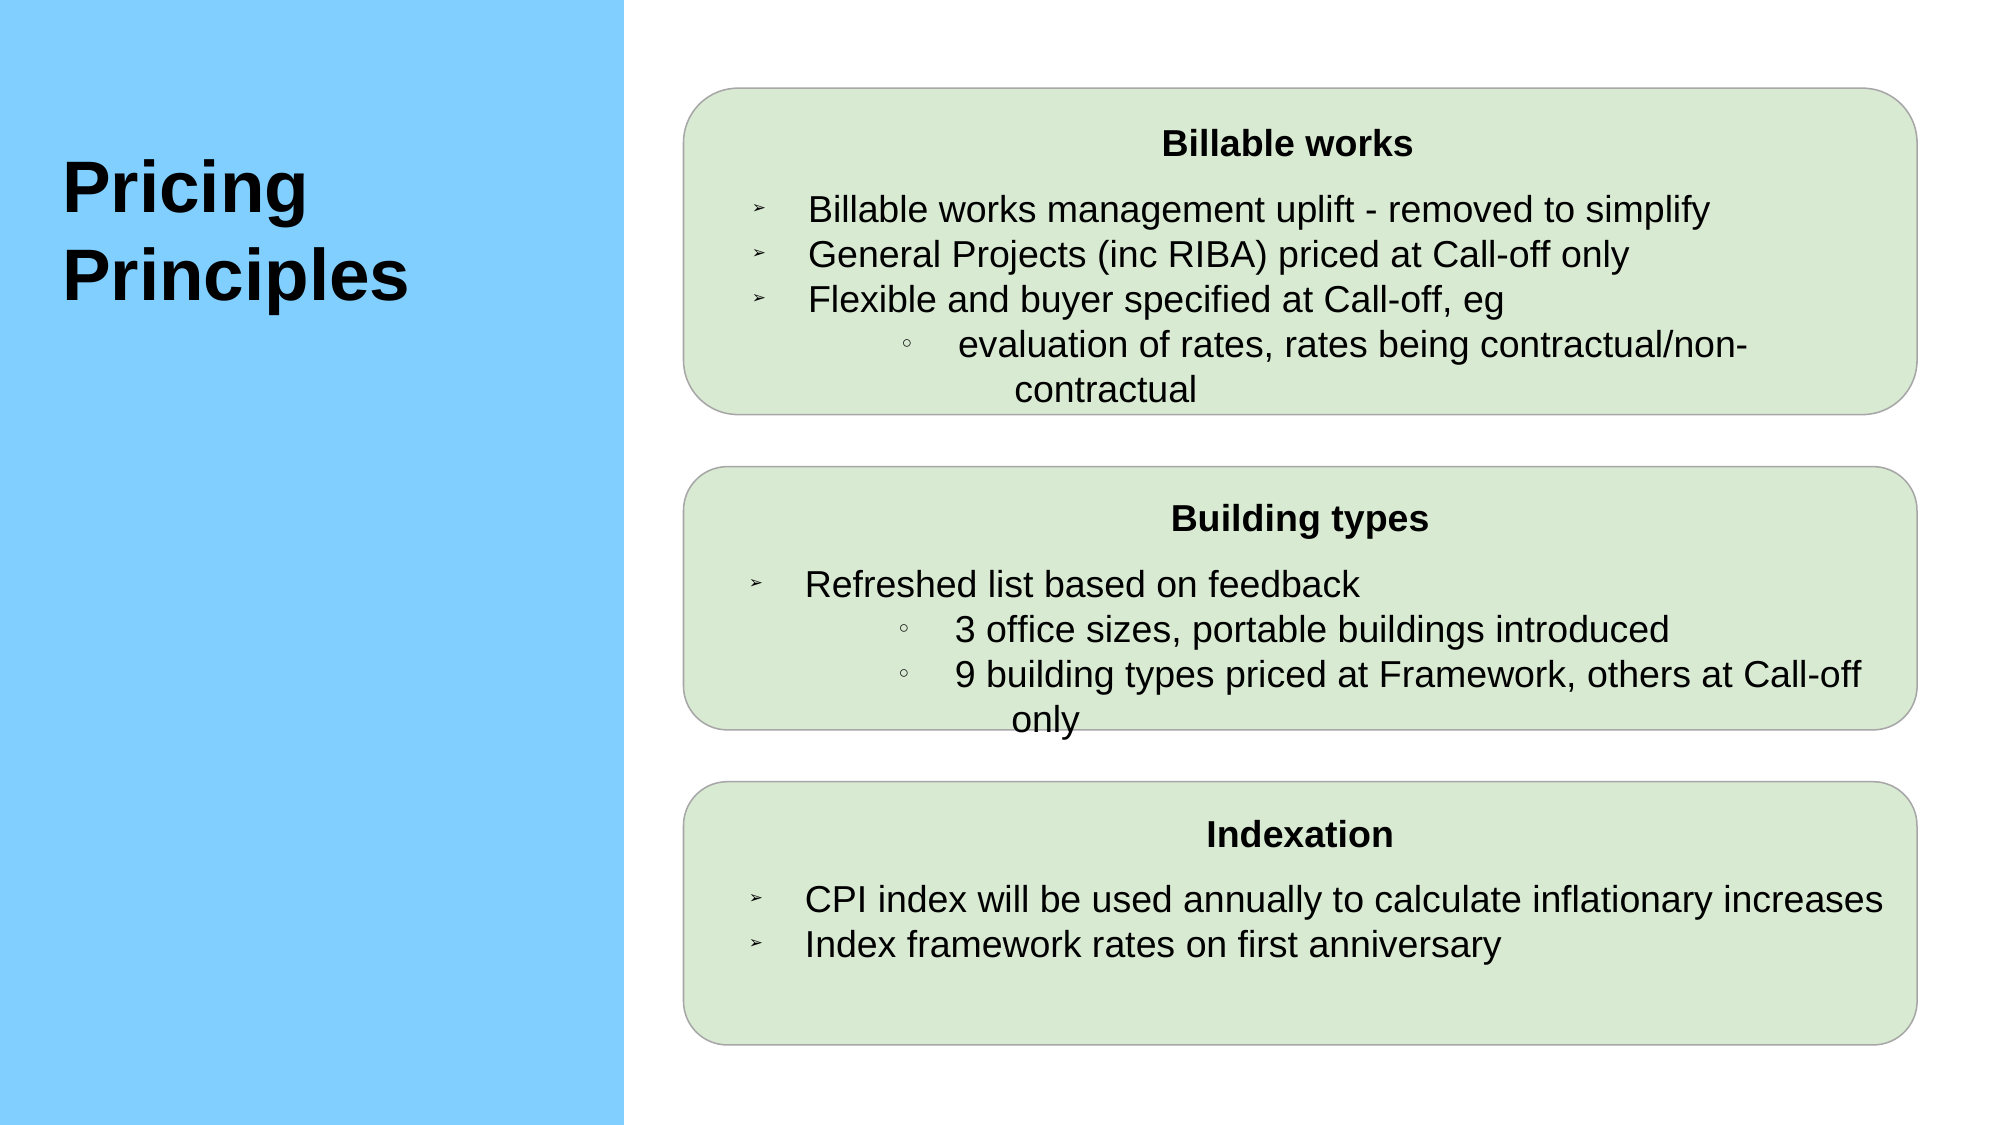

Billable works
Billable works management uplift - removed to simplify
General Projects (inc RIBA) priced at Call-off only
Flexible and buyer specified at Call-off, eg
evaluation of rates, rates being contractual/non-contractual
# Pricing
Principles
Building types
Refreshed list based on feedback
3 office sizes, portable buildings introduced
9 building types priced at Framework, others at Call-off only
Indexation
CPI index will be used annually to calculate inflationary increases
Index framework rates on first anniversary